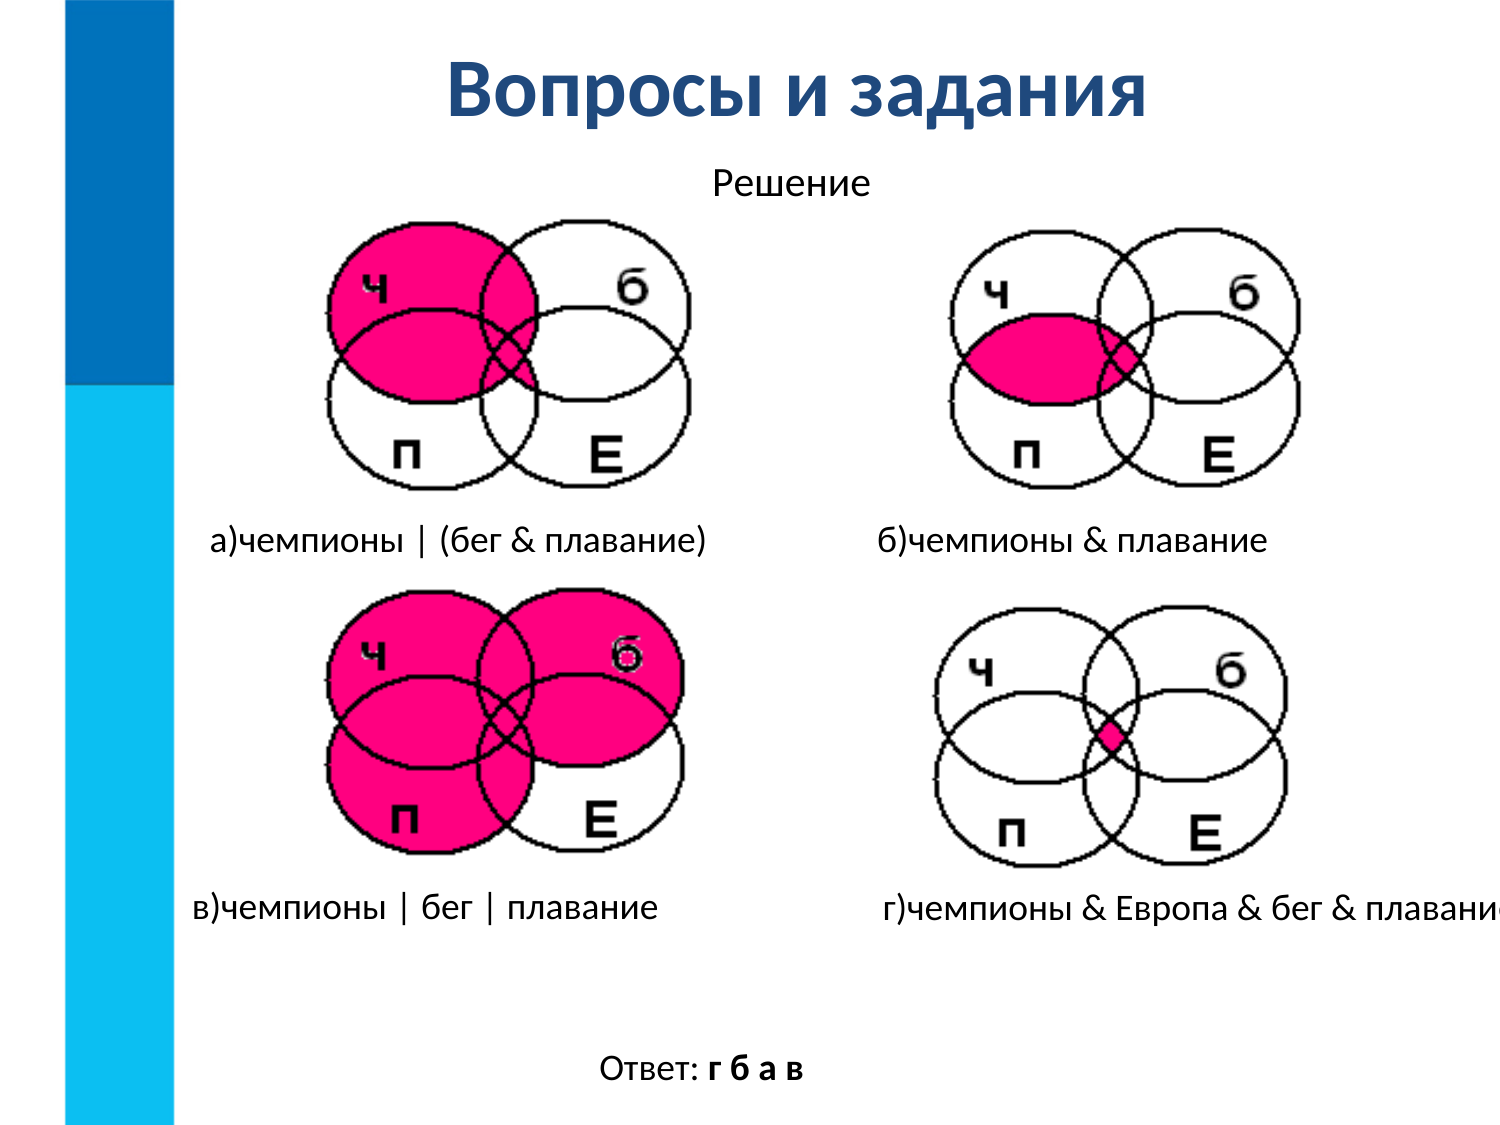

Вопросы и задания
Решение
а)чемпионы | (бег & плавание)
б)чемпионы & плавание
в)чемпионы | бег | плавание
г)чемпионы & Европа & бег & плавание
Ответ: г б а в